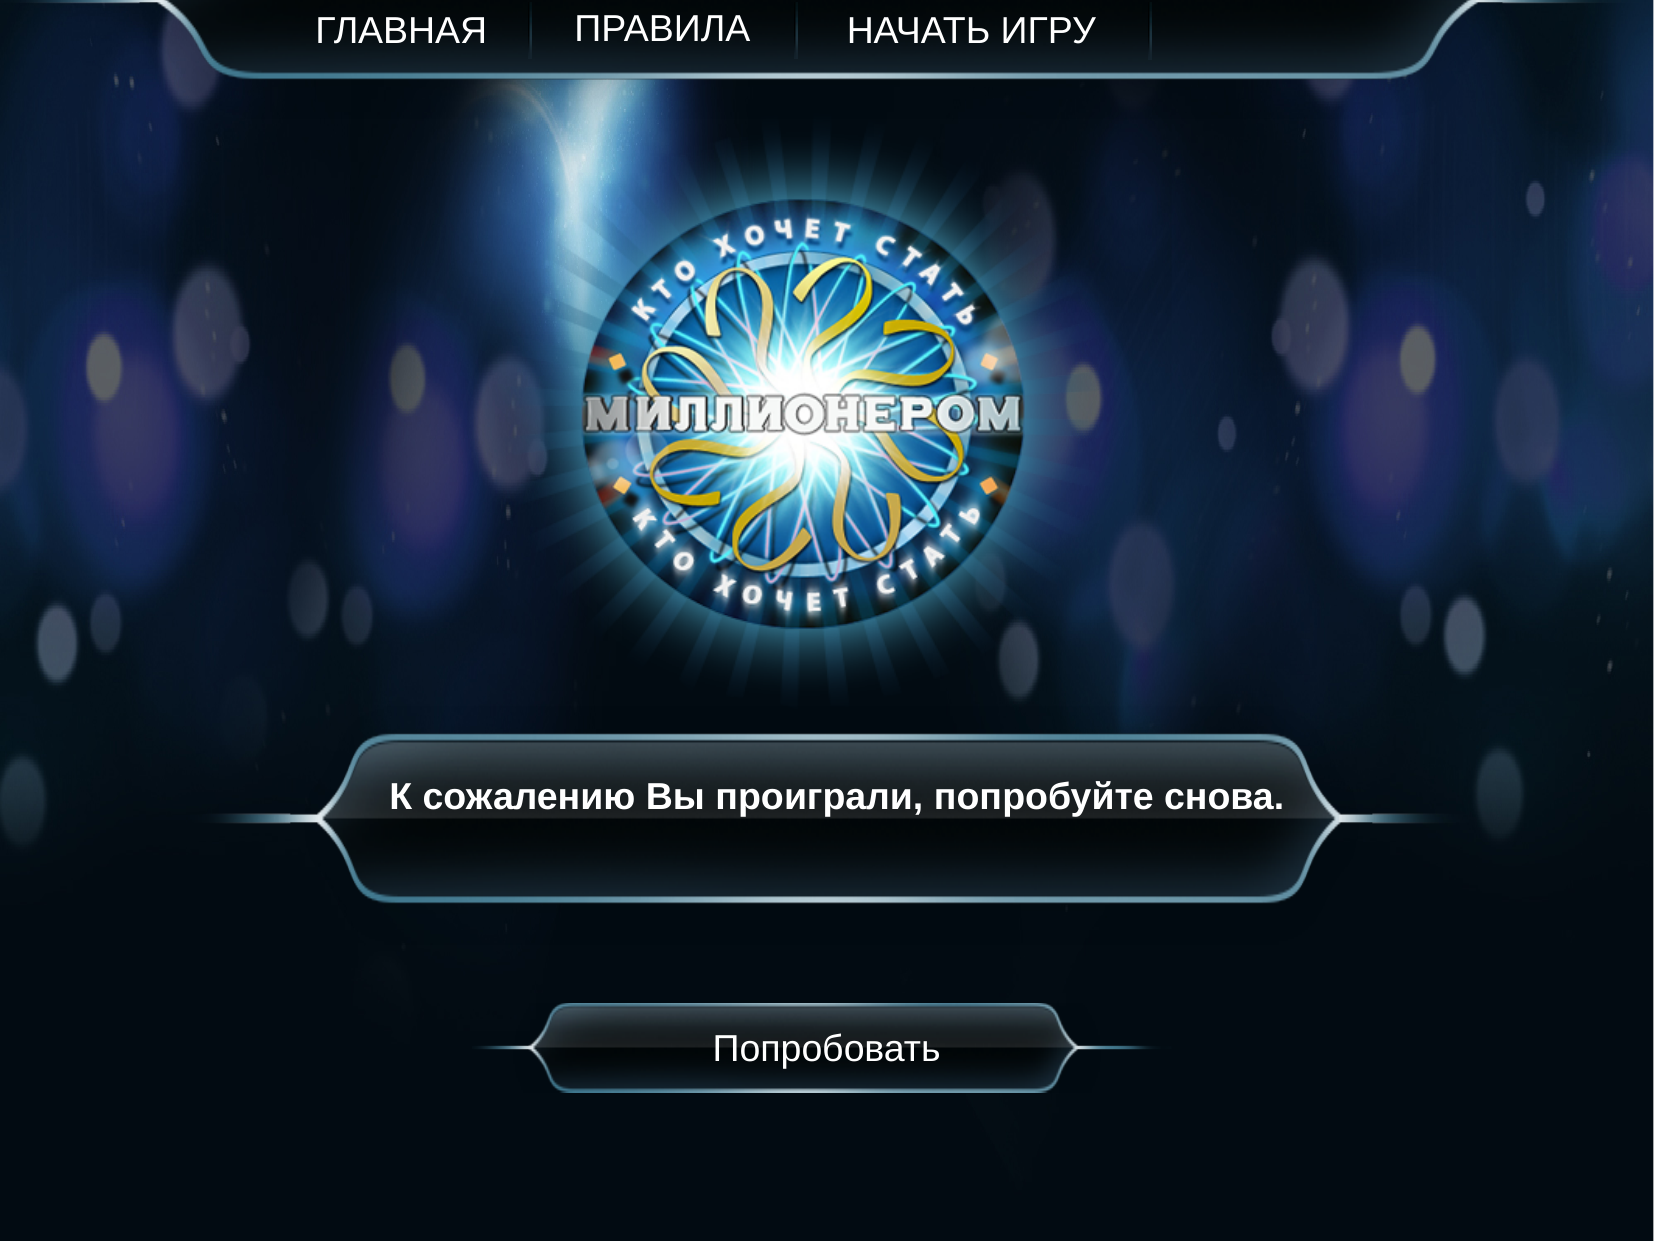

ПРАВИЛА
ГЛАВНАЯ
НАЧАТЬ ИГРУ
К сожалению Вы проиграли, попробуйте снова.
Попробовать